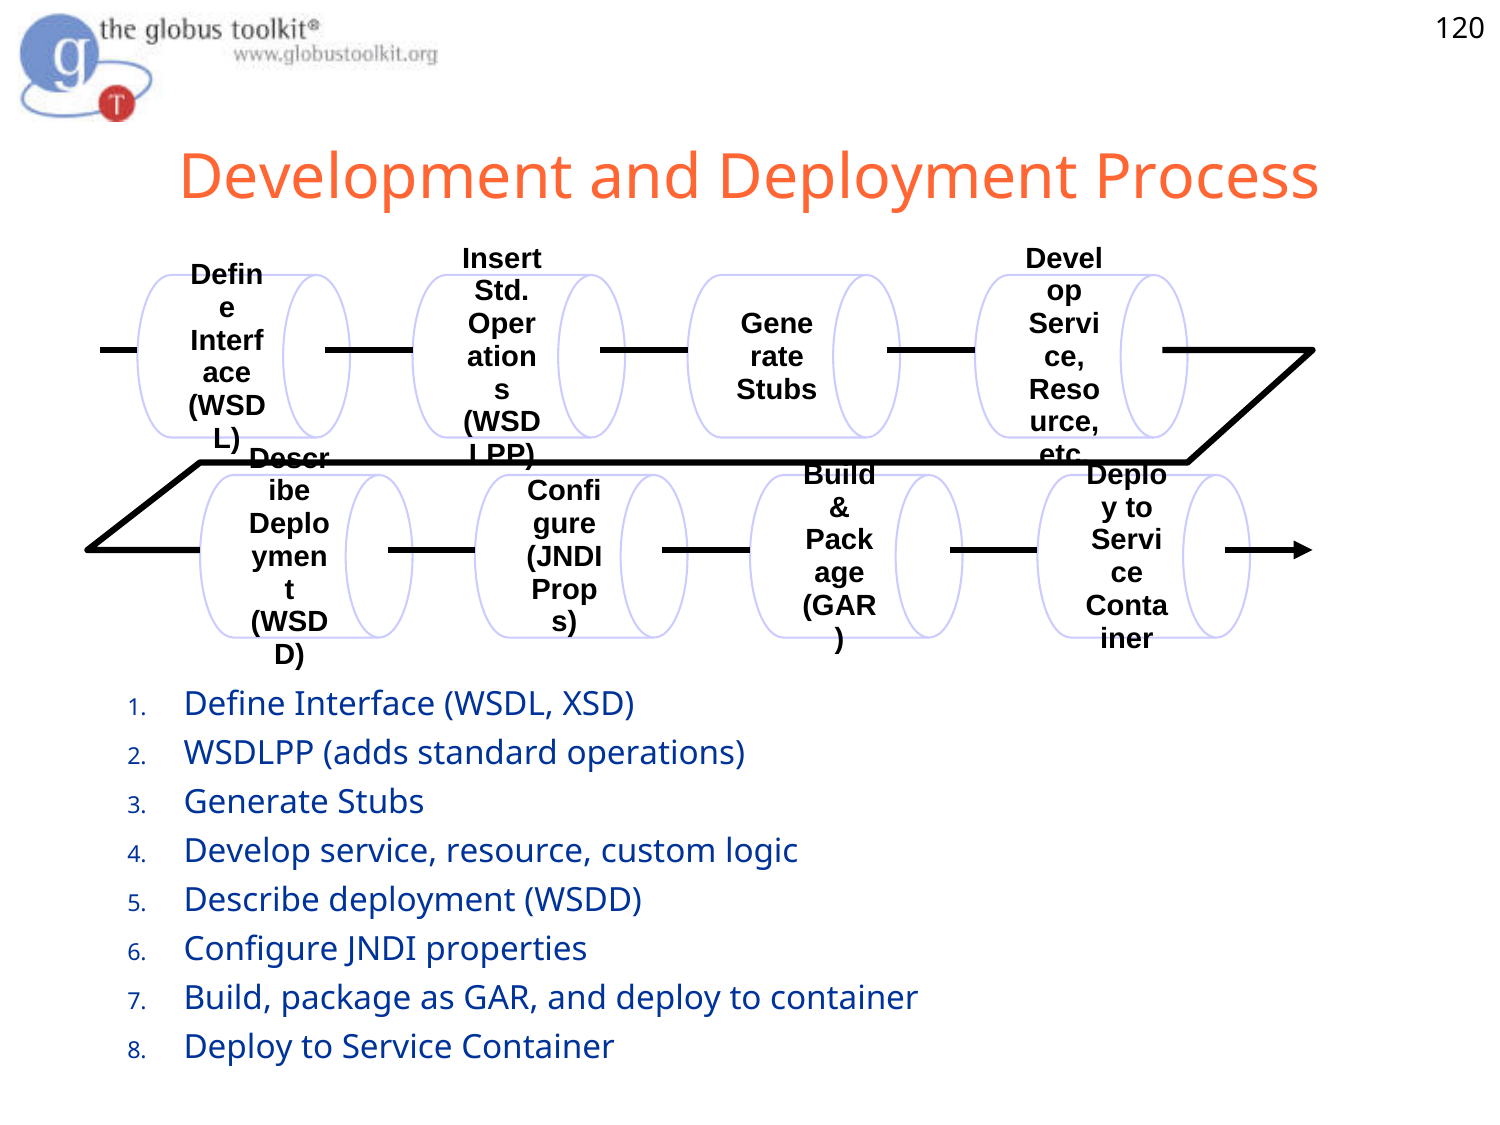

120
# Development and Deployment Process
Define
Interface
(WSDL)
Insert Std.
Operations
(WSDLPP)
Generate
Stubs
Develop
Service,
Resource, etc.
Describe
Deployment
(WSDD)
Configure
(JNDI Props)
Build &
Package
(GAR)
Deploy to
Service
Container
Define Interface (WSDL, XSD)
WSDLPP (adds standard operations)
Generate Stubs
Develop service, resource, custom logic
Describe deployment (WSDD)
Configure JNDI properties
Build, package as GAR, and deploy to container
Deploy to Service Container